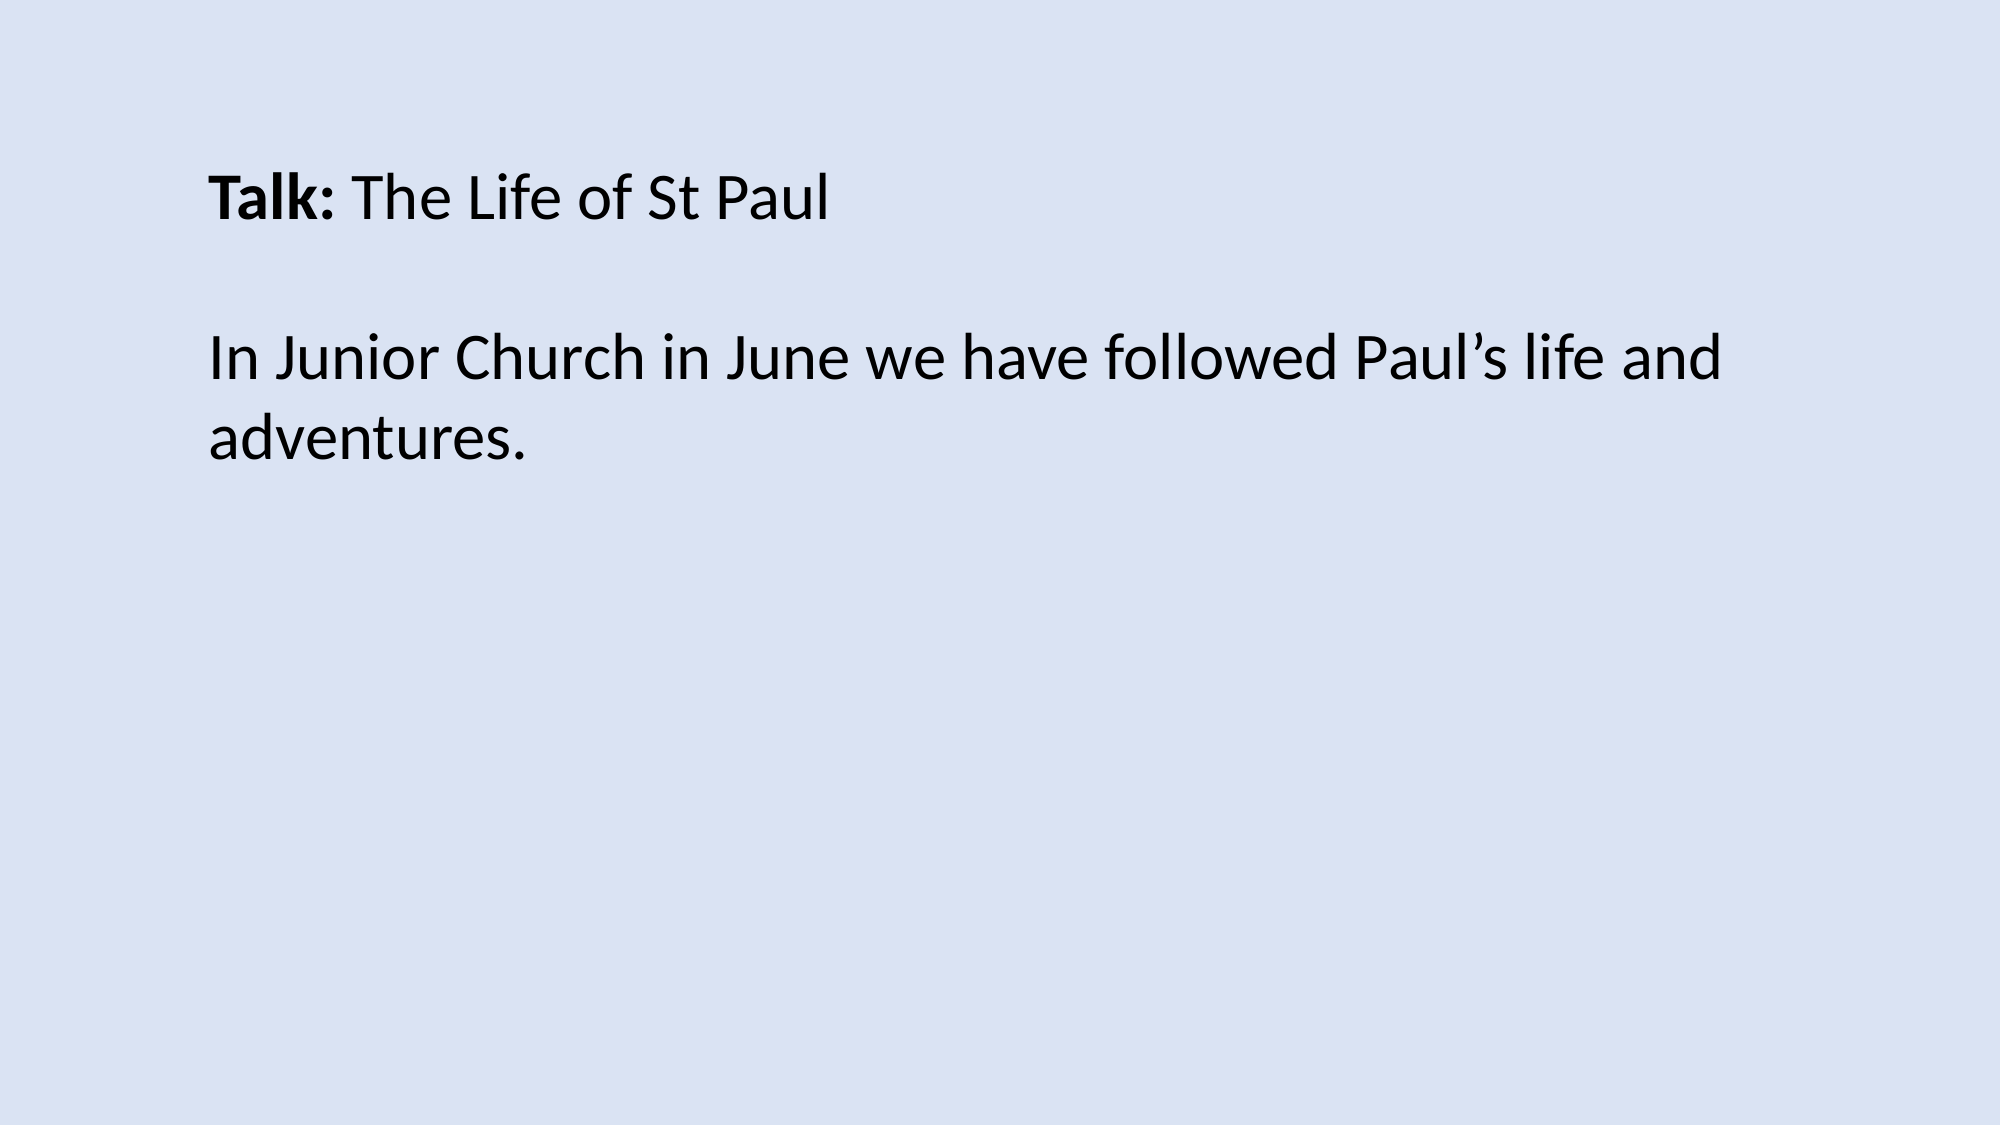

Talk: The Life of St Paul
In Junior Church in June we have followed Paul’s life and adventures.